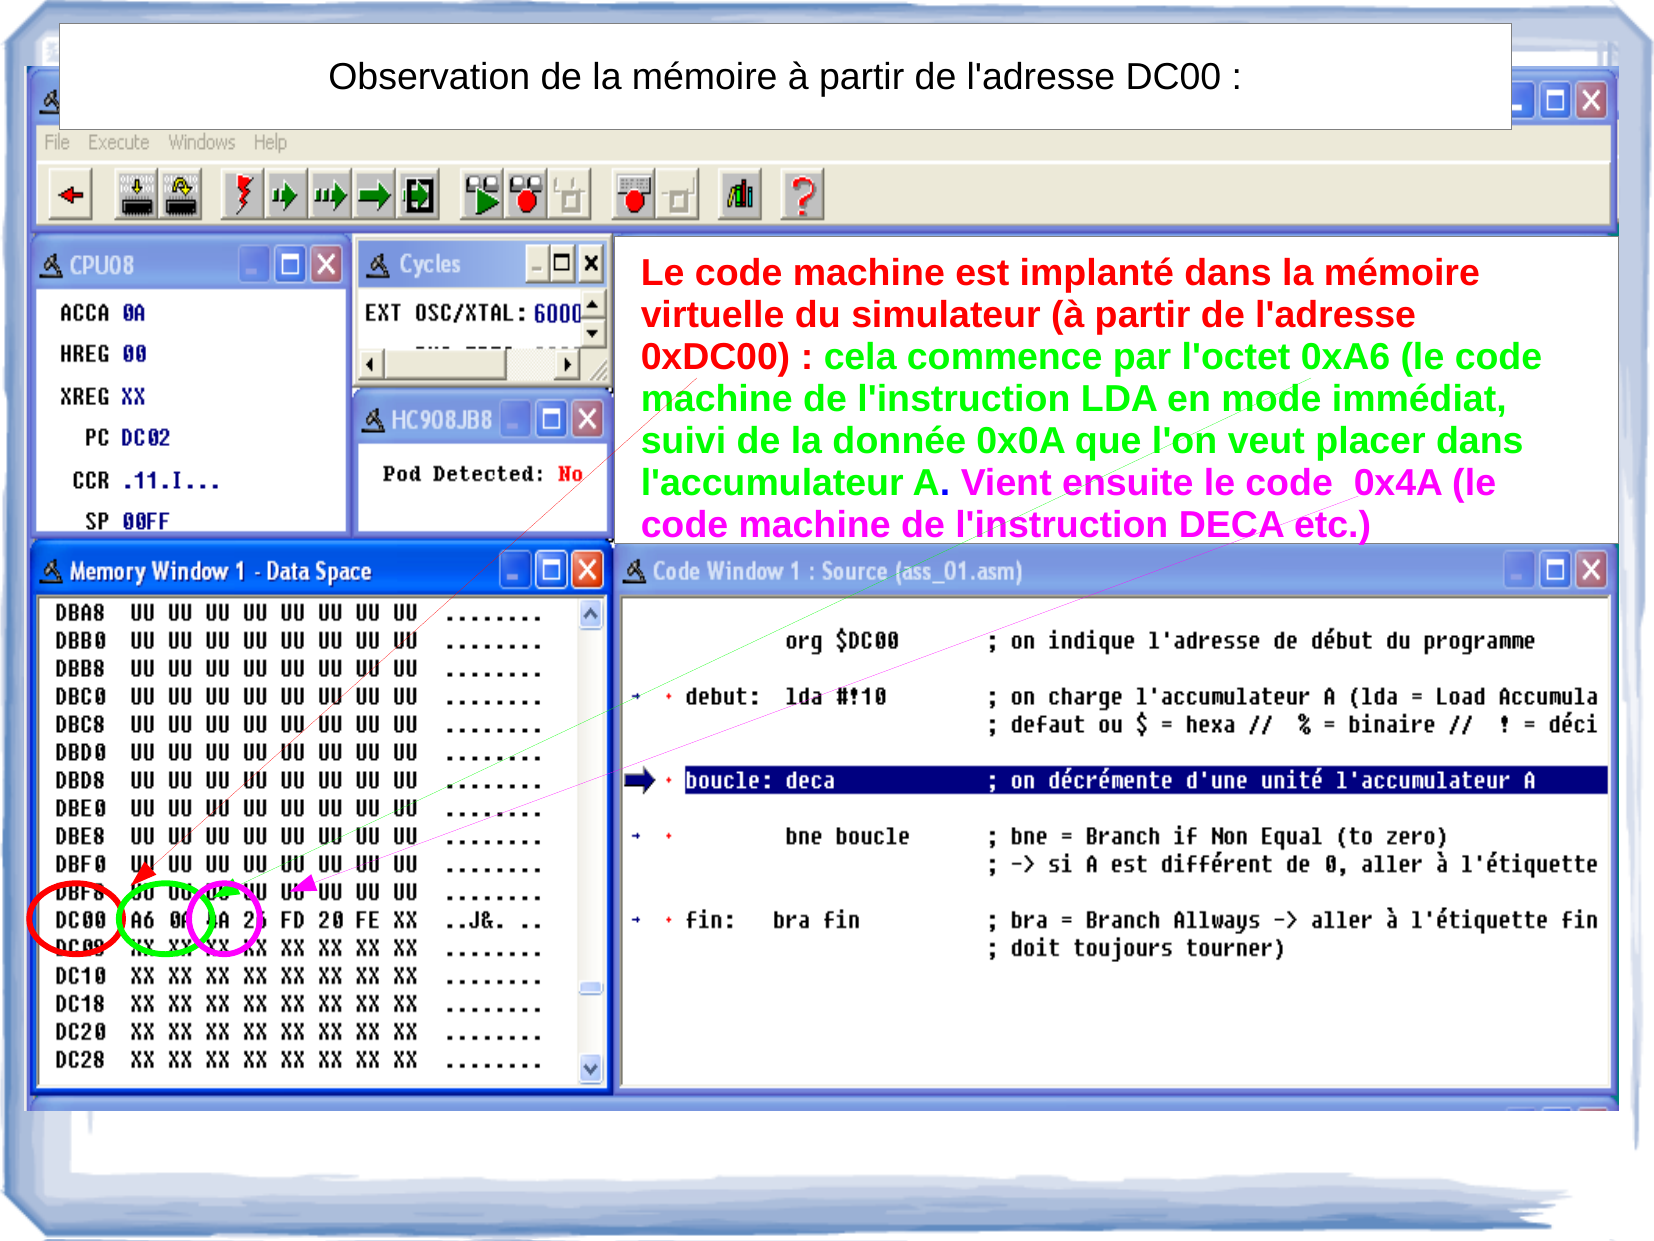

Observation de la mémoire à partir de l'adresse DC00 :
Le code machine est implanté dans la mémoire virtuelle du simulateur (à partir de l'adresse 0xDC00) : cela commence par l'octet 0xA6 (le code machine de l'instruction LDA en mode immédiat, suivi de la donnée 0x0A que l'on veut placer dans l'accumulateur A. Vient ensuite le code 0x4A (le code machine de l'instruction DECA etc.)
23